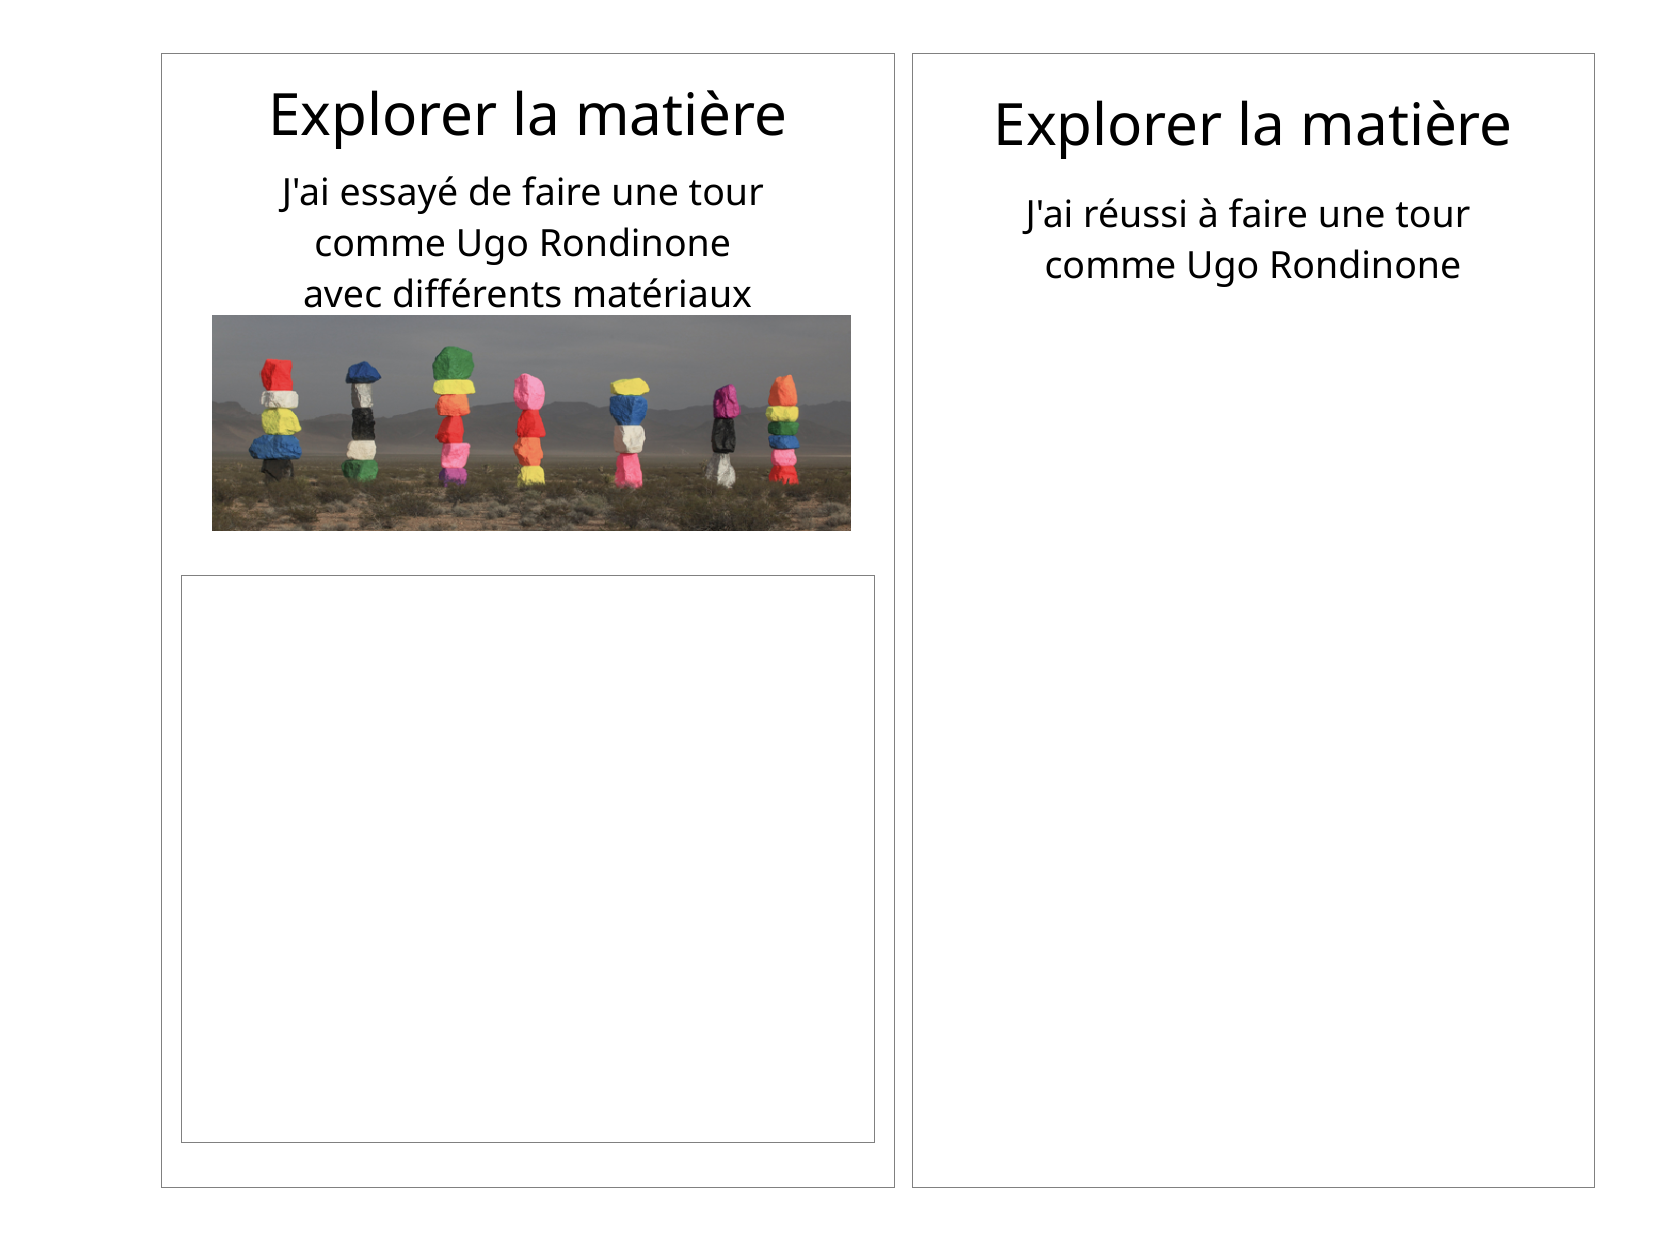

Explorer la matière
Explorer la matière
J'ai essayé de faire une tour
comme Ugo Rondinone
avec différents matériaux
J'ai réussi à faire une tour
comme Ugo Rondinone